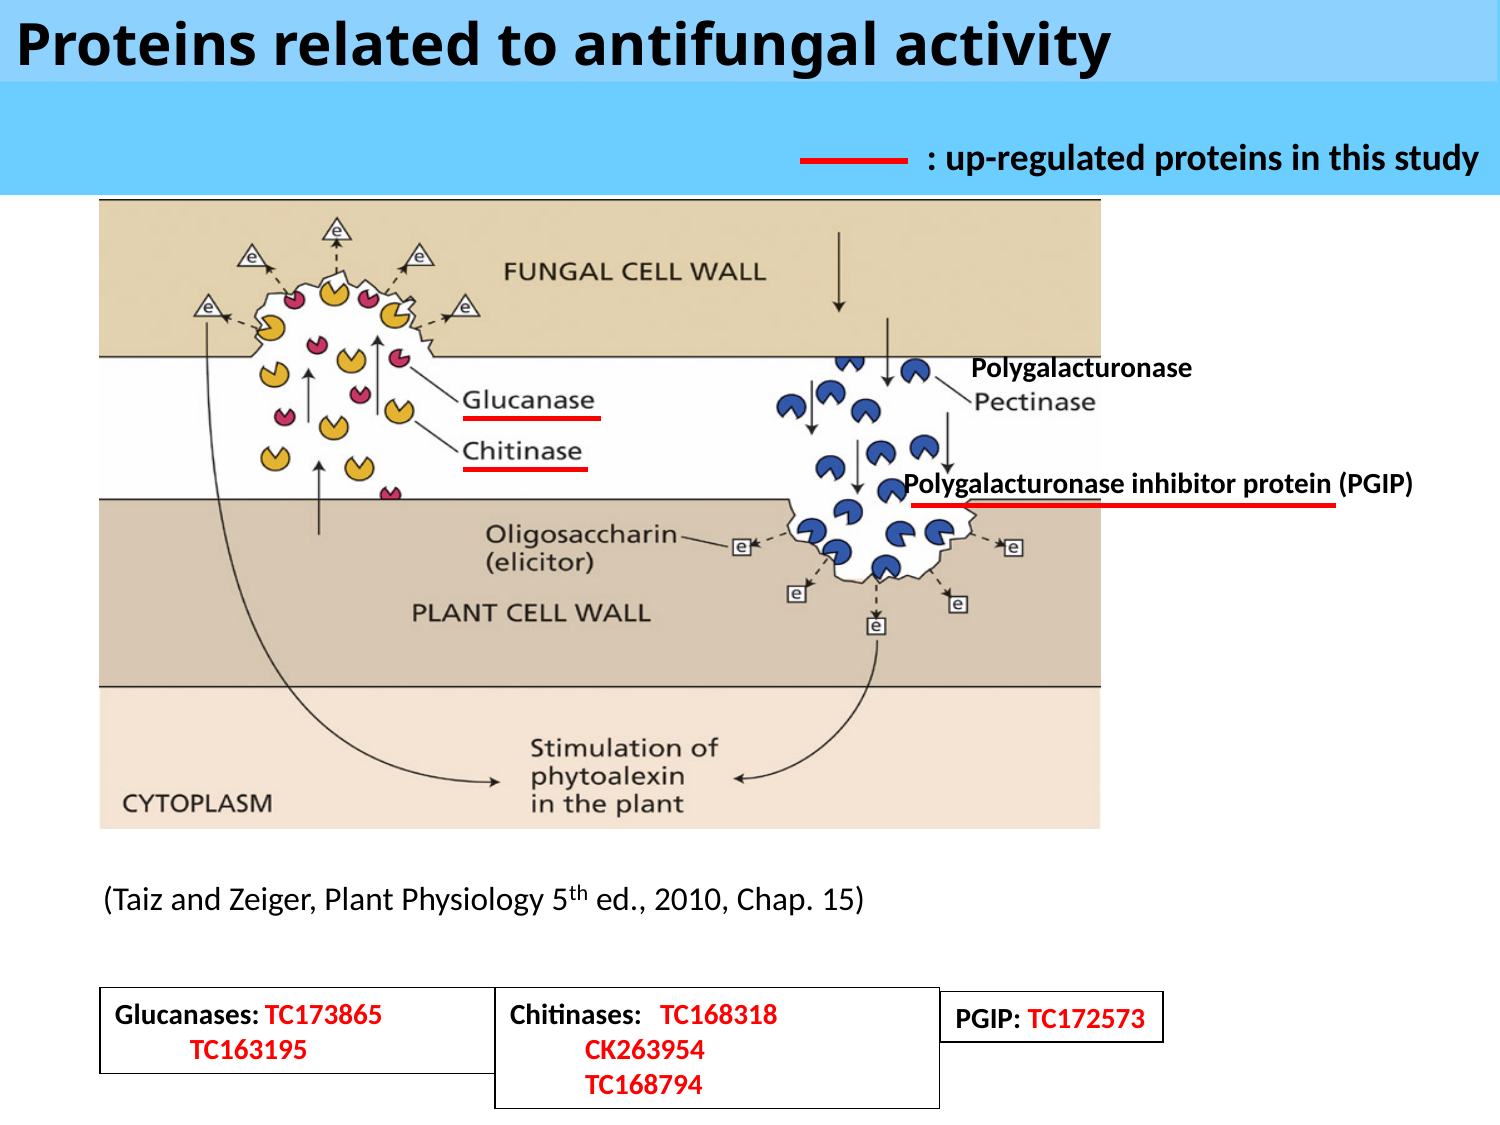

# Proteins related to antifungal activity
: up-regulated proteins in this study
Polygalacturonase
Polygalacturonase inhibitor protein (PGIP)
(Taiz and Zeiger, Plant Physiology 5th ed., 2010, Chap. 15)
Glucanases:	TC173865
	TC163195
Chitinases: 	TC168318
	CK263954
	TC168794
PGIP: TC172573